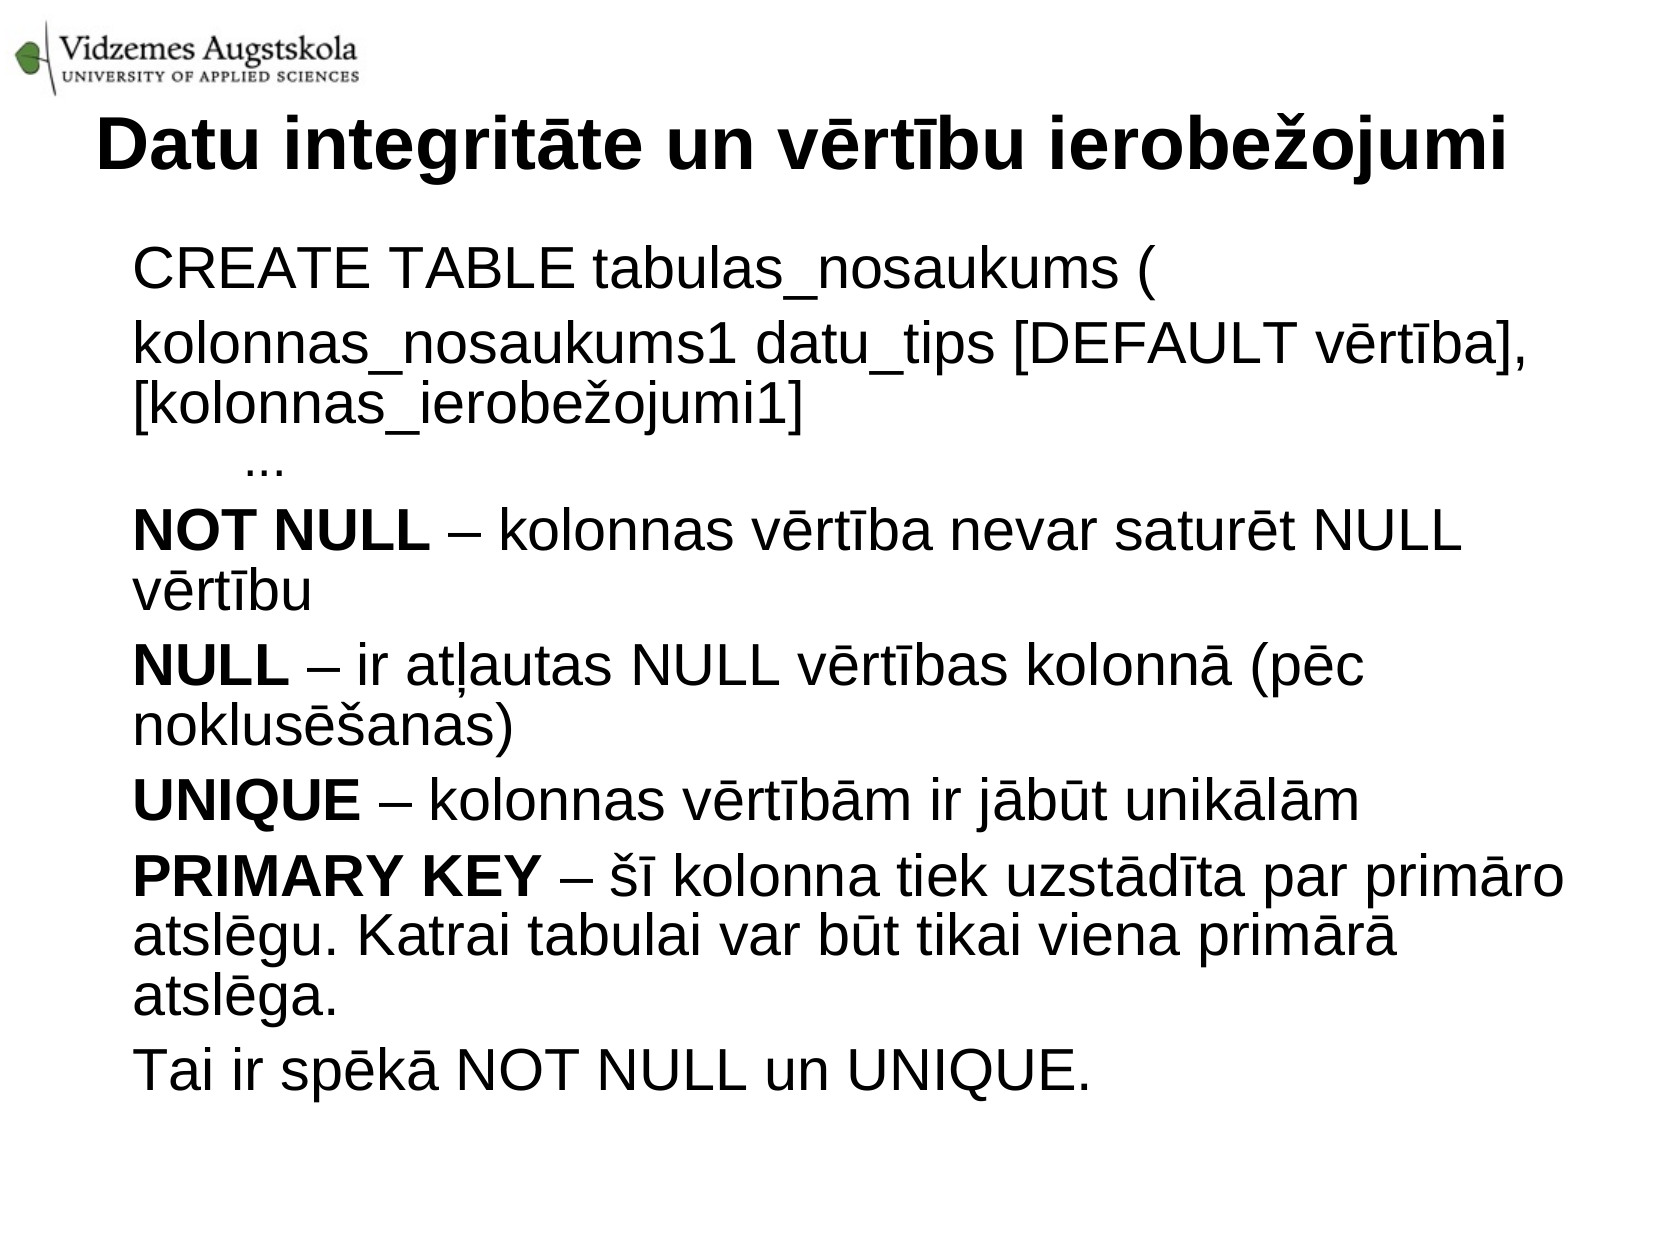

# Datu integritāte un vērtību ierobežojumi
CREATE TABLE tabulas_nosaukums (
kolonnas_nosaukums1 datu_tips [DEFAULT vērtība], [kolonnas_ierobežojumi1]
...
NOT NULL – kolonnas vērtība nevar saturēt NULL vērtību
NULL – ir atļautas NULL vērtības kolonnā (pēc noklusēšanas)
UNIQUE – kolonnas vērtībām ir jābūt unikālām
PRIMARY KEY – šī kolonna tiek uzstādīta par primāro atslēgu. Katrai tabulai var būt tikai viena primārā atslēga.
Tai ir spēkā NOT NULL un UNIQUE.